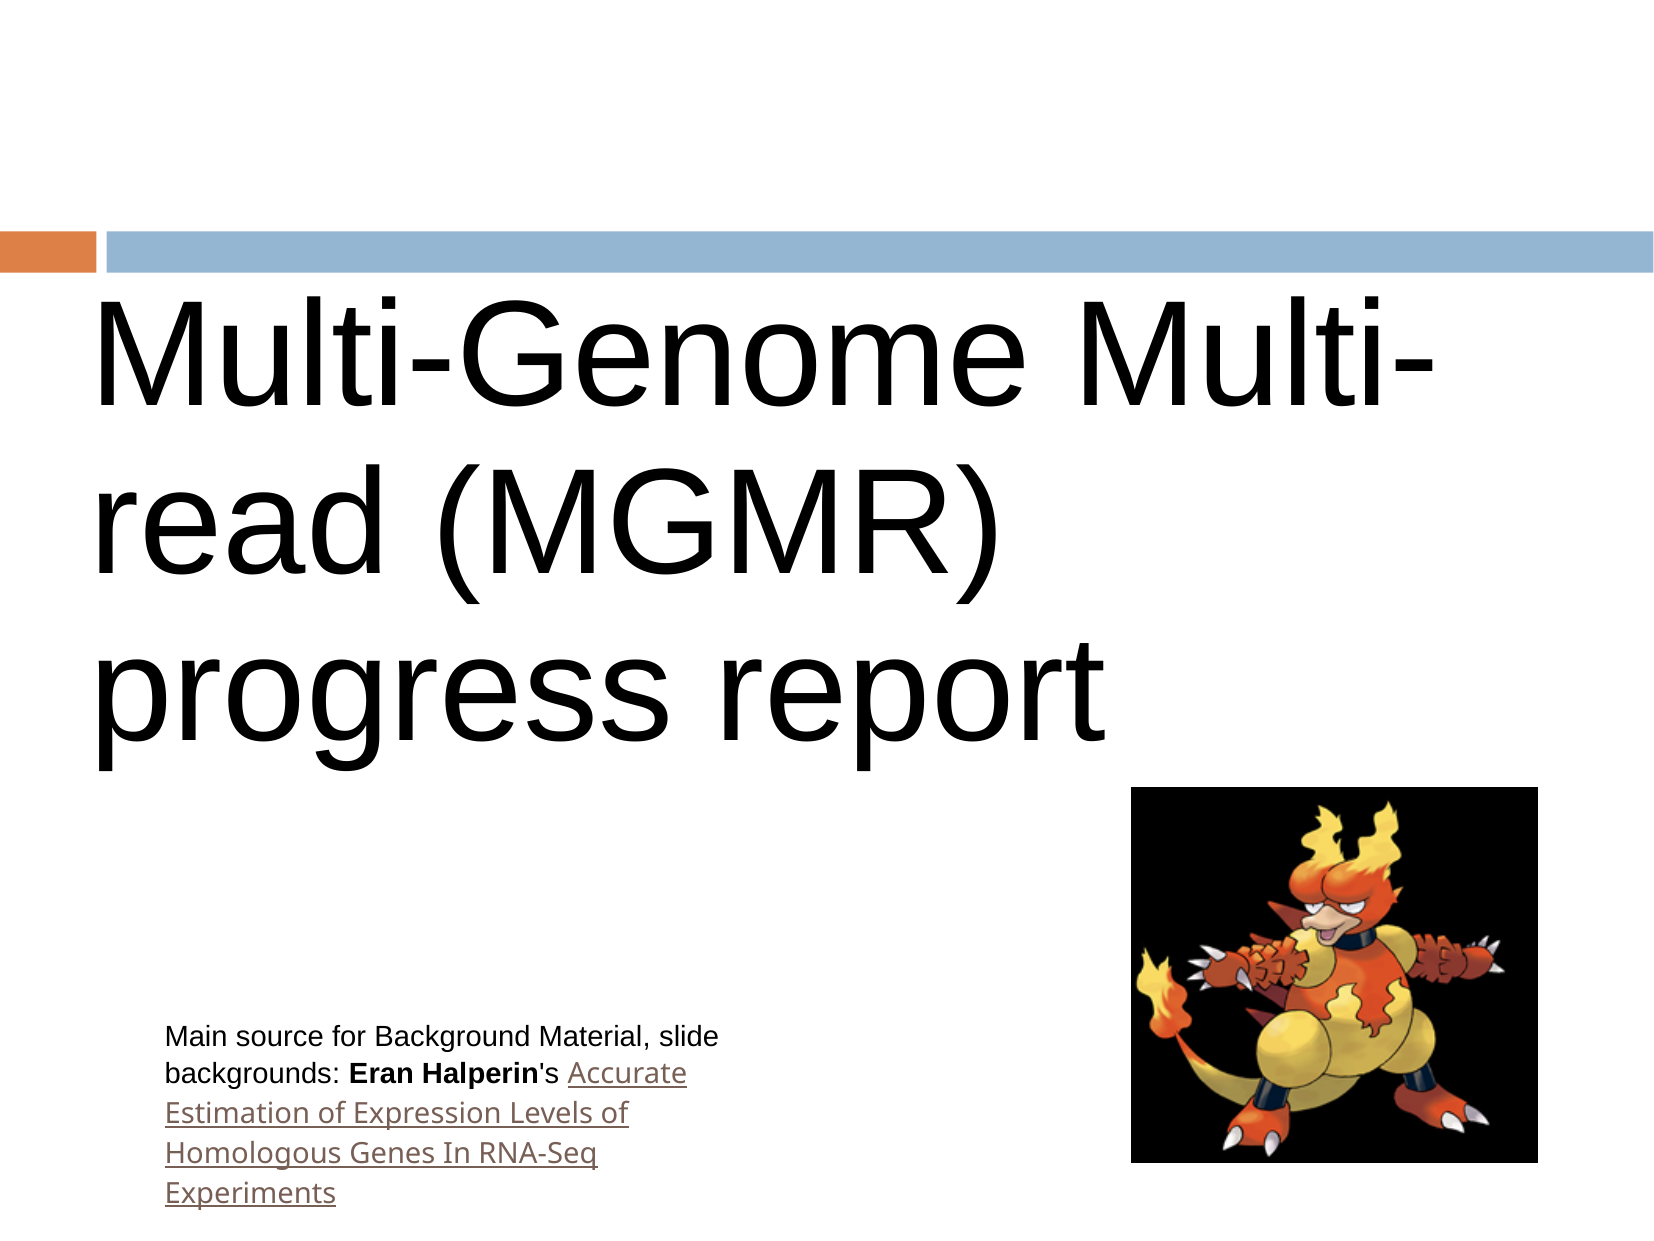

Multi-Genome Multi-read (MGMR) progress report
Main source for Background Material, slide backgrounds: Eran Halperin's Accurate Estimation of Expression Levels of Homologous Genes In RNA-Seq Experiments